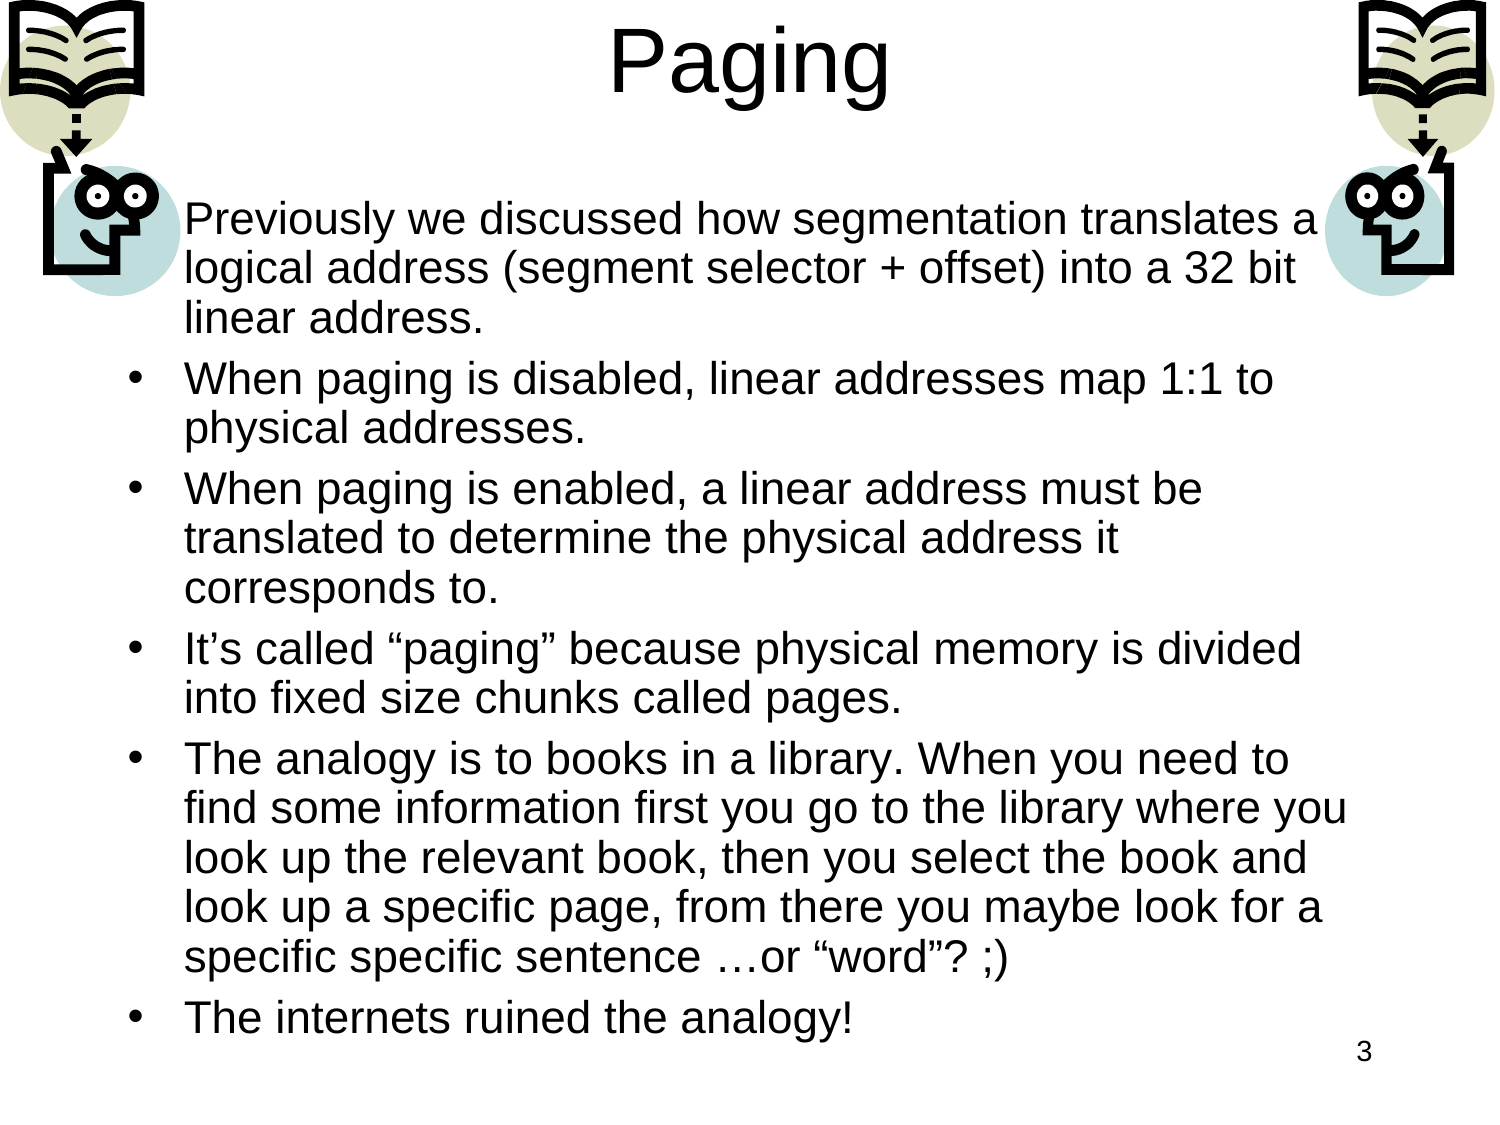

# Paging
Previously we discussed how segmentation translates a logical address (segment selector + offset) into a 32 bit linear address.
When paging is disabled, linear addresses map 1:1 to physical addresses.
When paging is enabled, a linear address must be translated to determine the physical address it corresponds to.
It’s called “paging” because physical memory is divided into fixed size chunks called pages.
The analogy is to books in a library. When you need to find some information first you go to the library where you look up the relevant book, then you select the book and look up a specific page, from there you maybe look for a specific specific sentence …or “word”? ;)
The internets ruined the analogy!